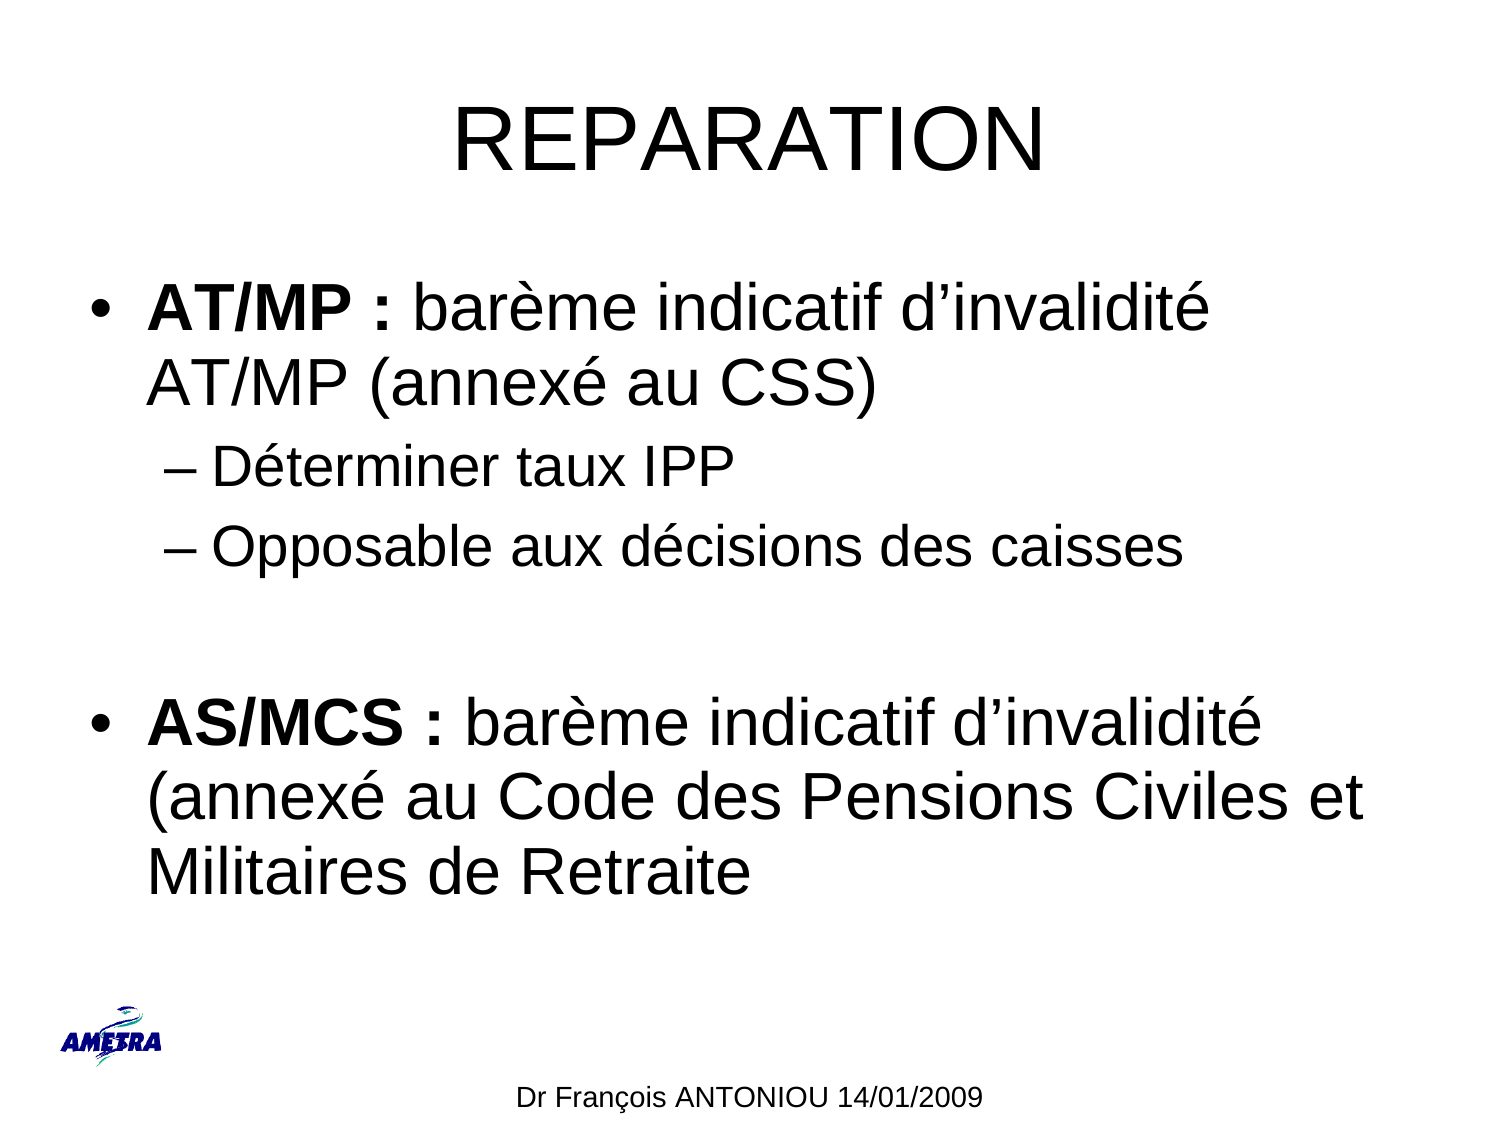

# REPARATION
AT/MP : barème indicatif d’invalidité AT/MP (annexé au CSS)
Déterminer taux IPP
Opposable aux décisions des caisses
AS/MCS : barème indicatif d’invalidité (annexé au Code des Pensions Civiles et Militaires de Retraite
Dr François ANTONIOU 14/01/2009